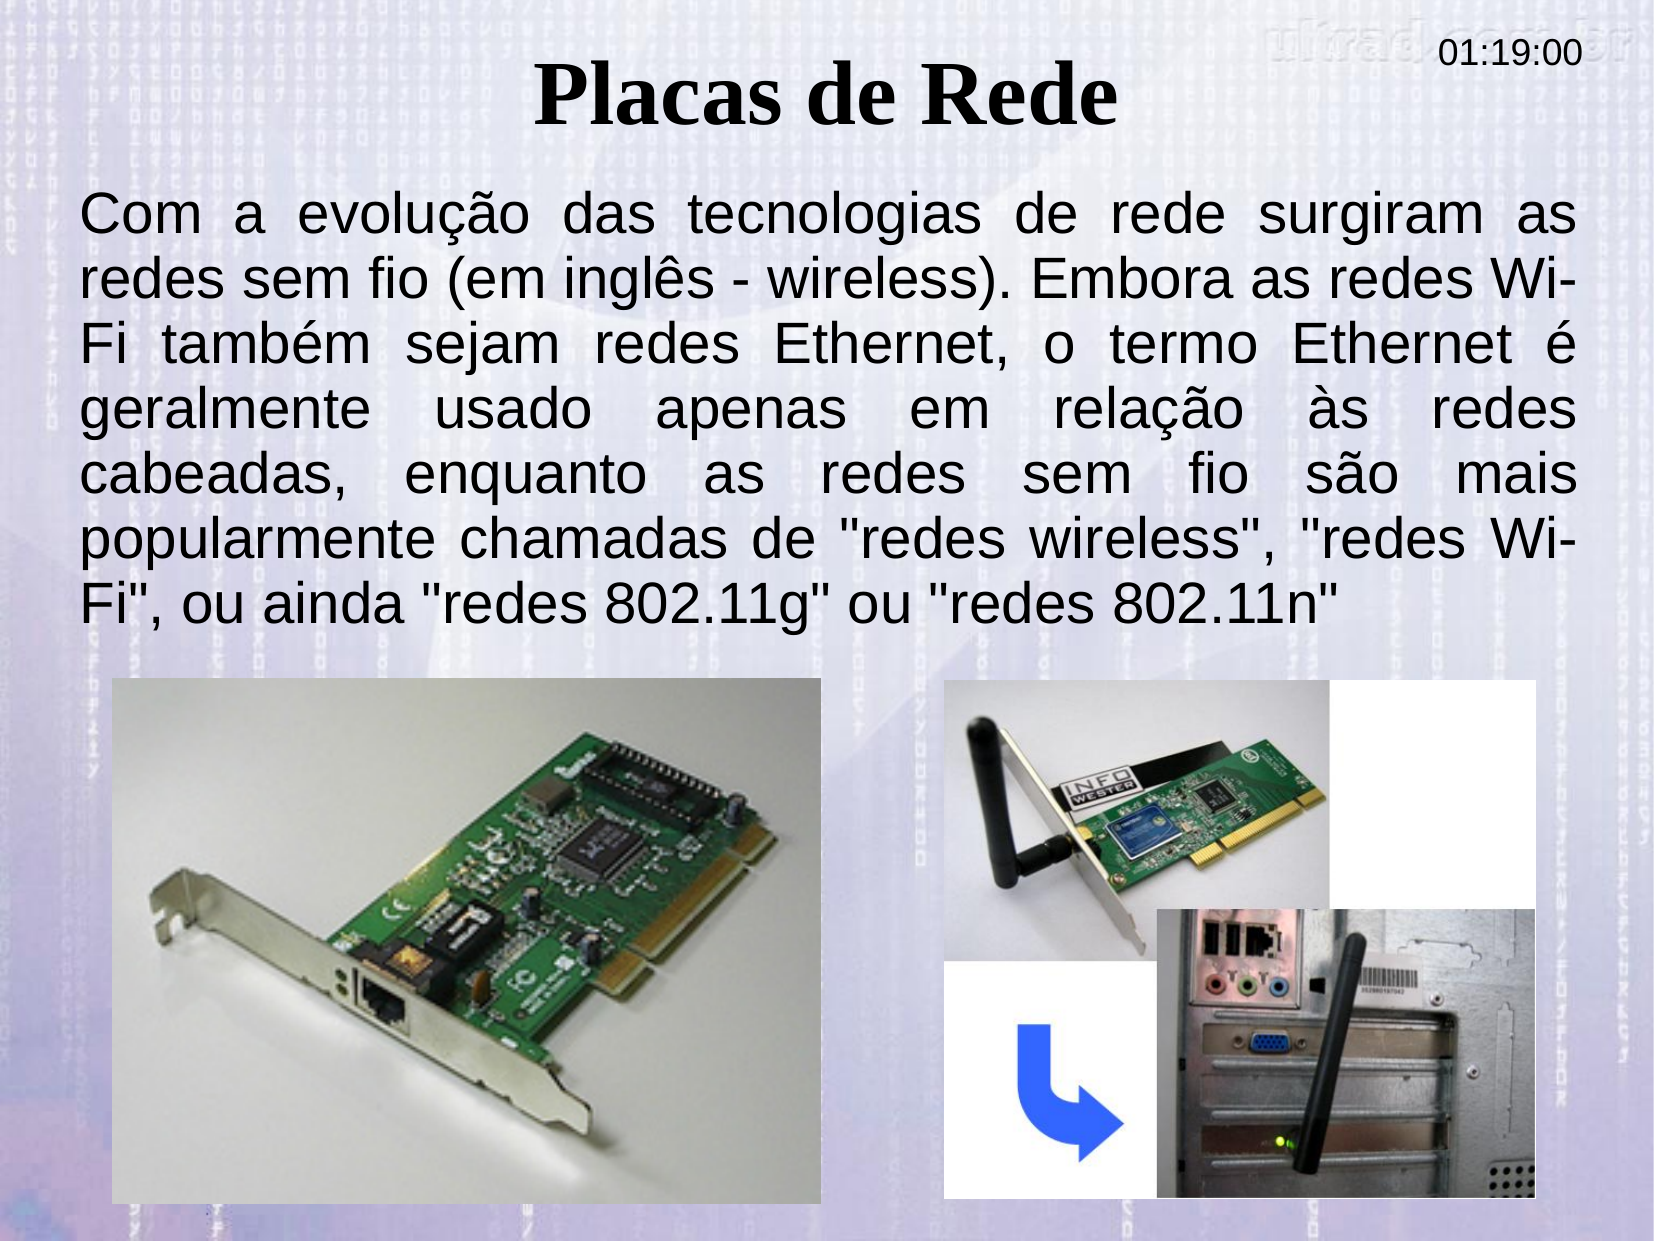

03:29:15
Placas de Rede
Com a evolução das tecnologias de rede surgiram as redes sem fio (em inglês - wireless). Embora as redes Wi-Fi também sejam redes Ethernet, o termo Ethernet é geralmente usado apenas em relação às redes cabeadas, enquanto as redes sem fio são mais popularmente chamadas de "redes wireless", "redes Wi-Fi", ou ainda "redes 802.11g" ou "redes 802.11n"